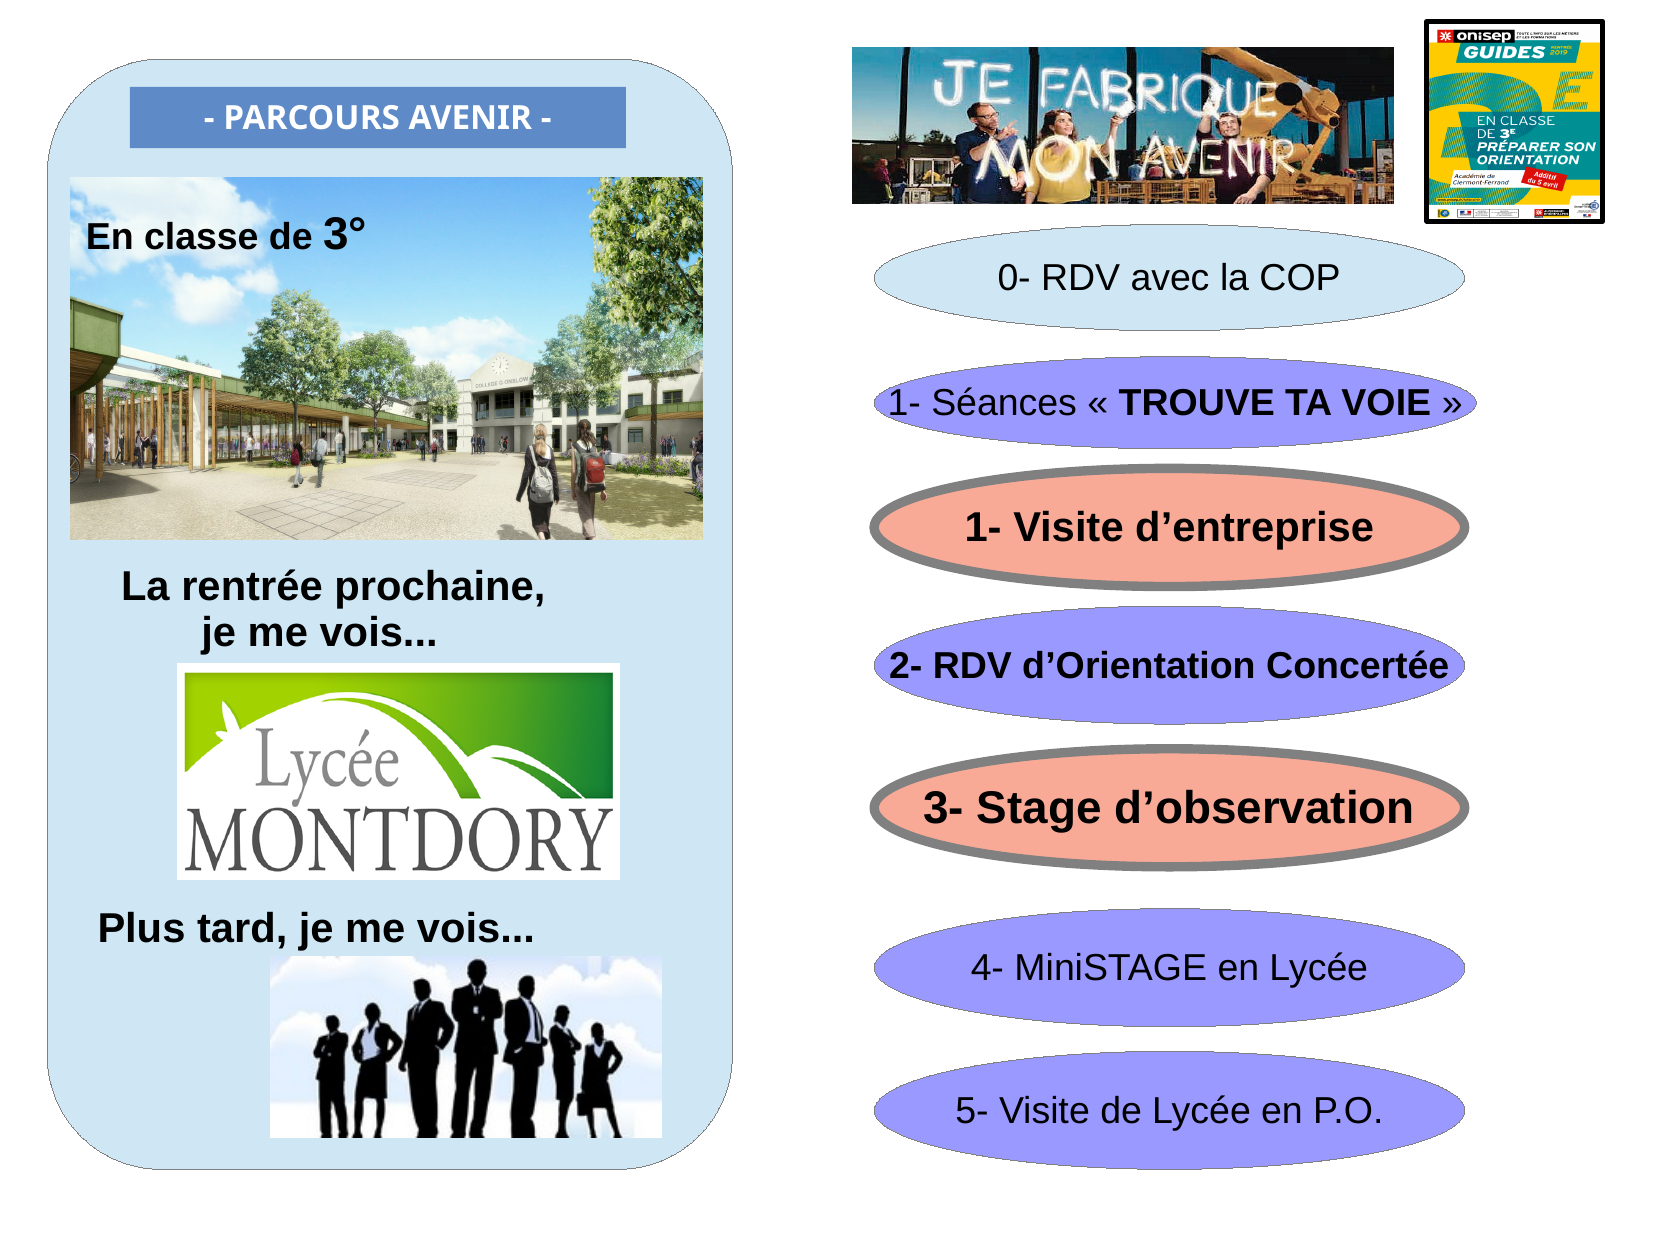

- PARCOURS AVENIR -
En classe de 3°
0- RDV avec la COP
1- Séances « TROUVE TA VOIE »
1- Visite d’entreprise
La rentrée prochaine,
 je me vois...
2- RDV d’Orientation Concertée
3- Stage d’observation
Plus tard, je me vois...
4- MiniSTAGE en Lycée
5- Visite de Lycée en P.O.